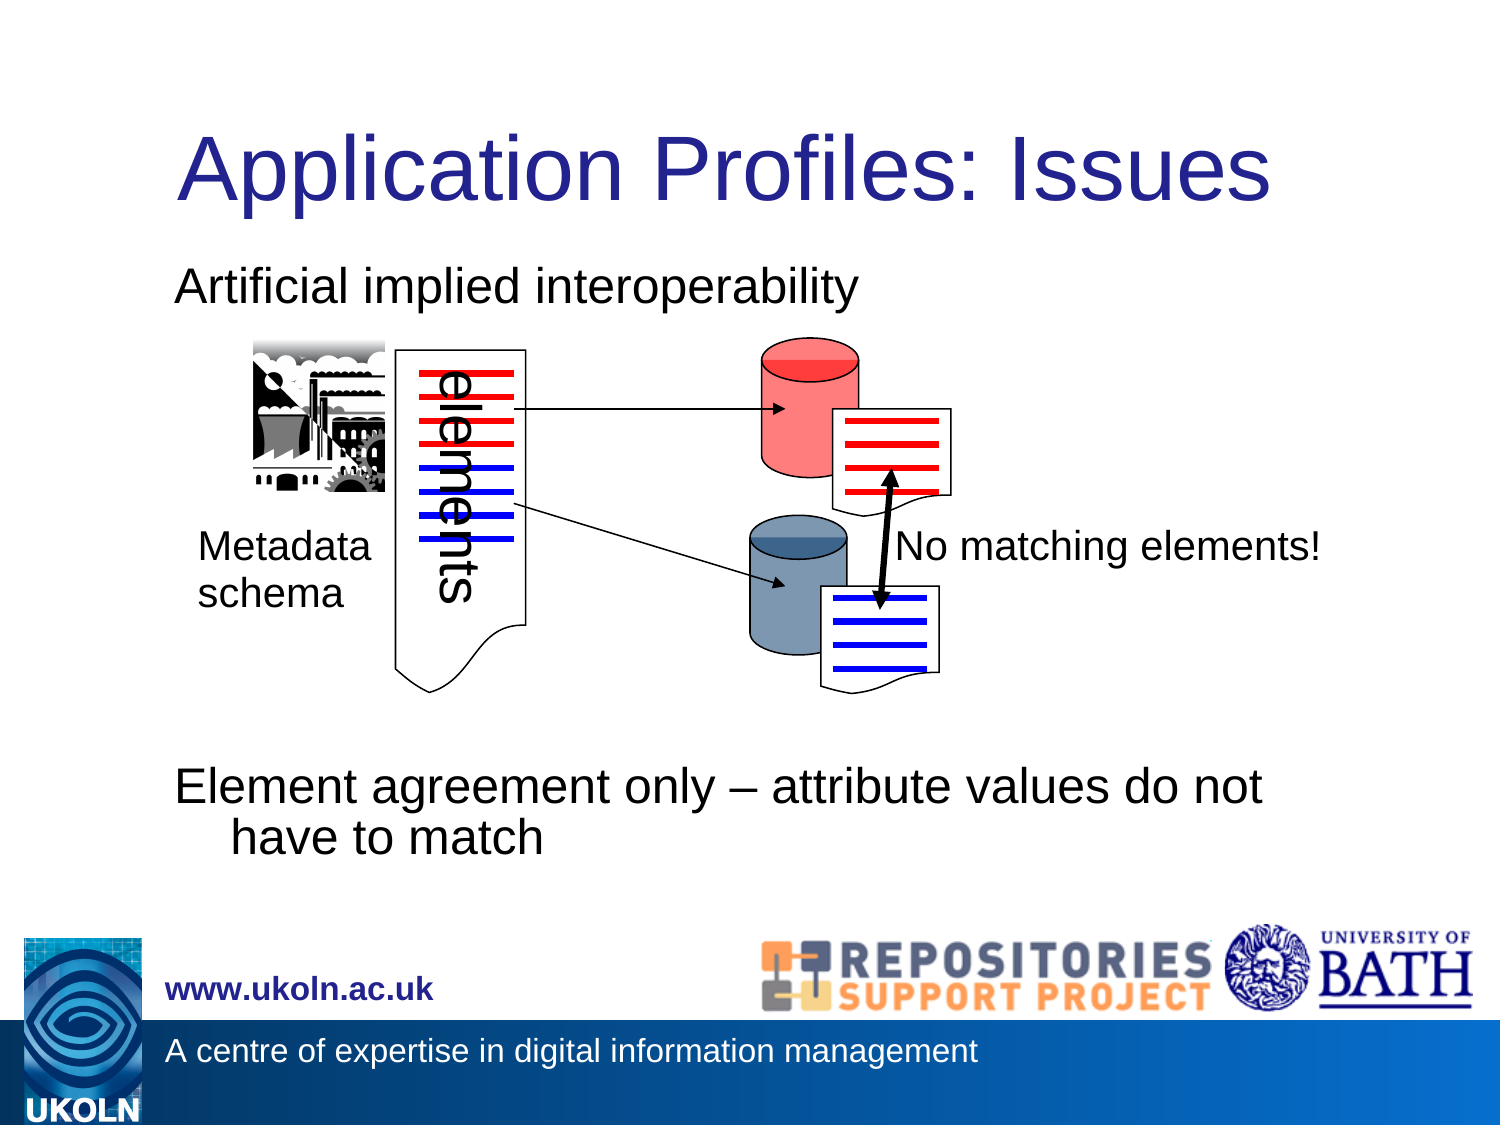

Application Profiles: Issues
# Artificial implied interoperability
Element agreement only – attribute values do not have to match
elements
Metadata
schema
No matching elements!